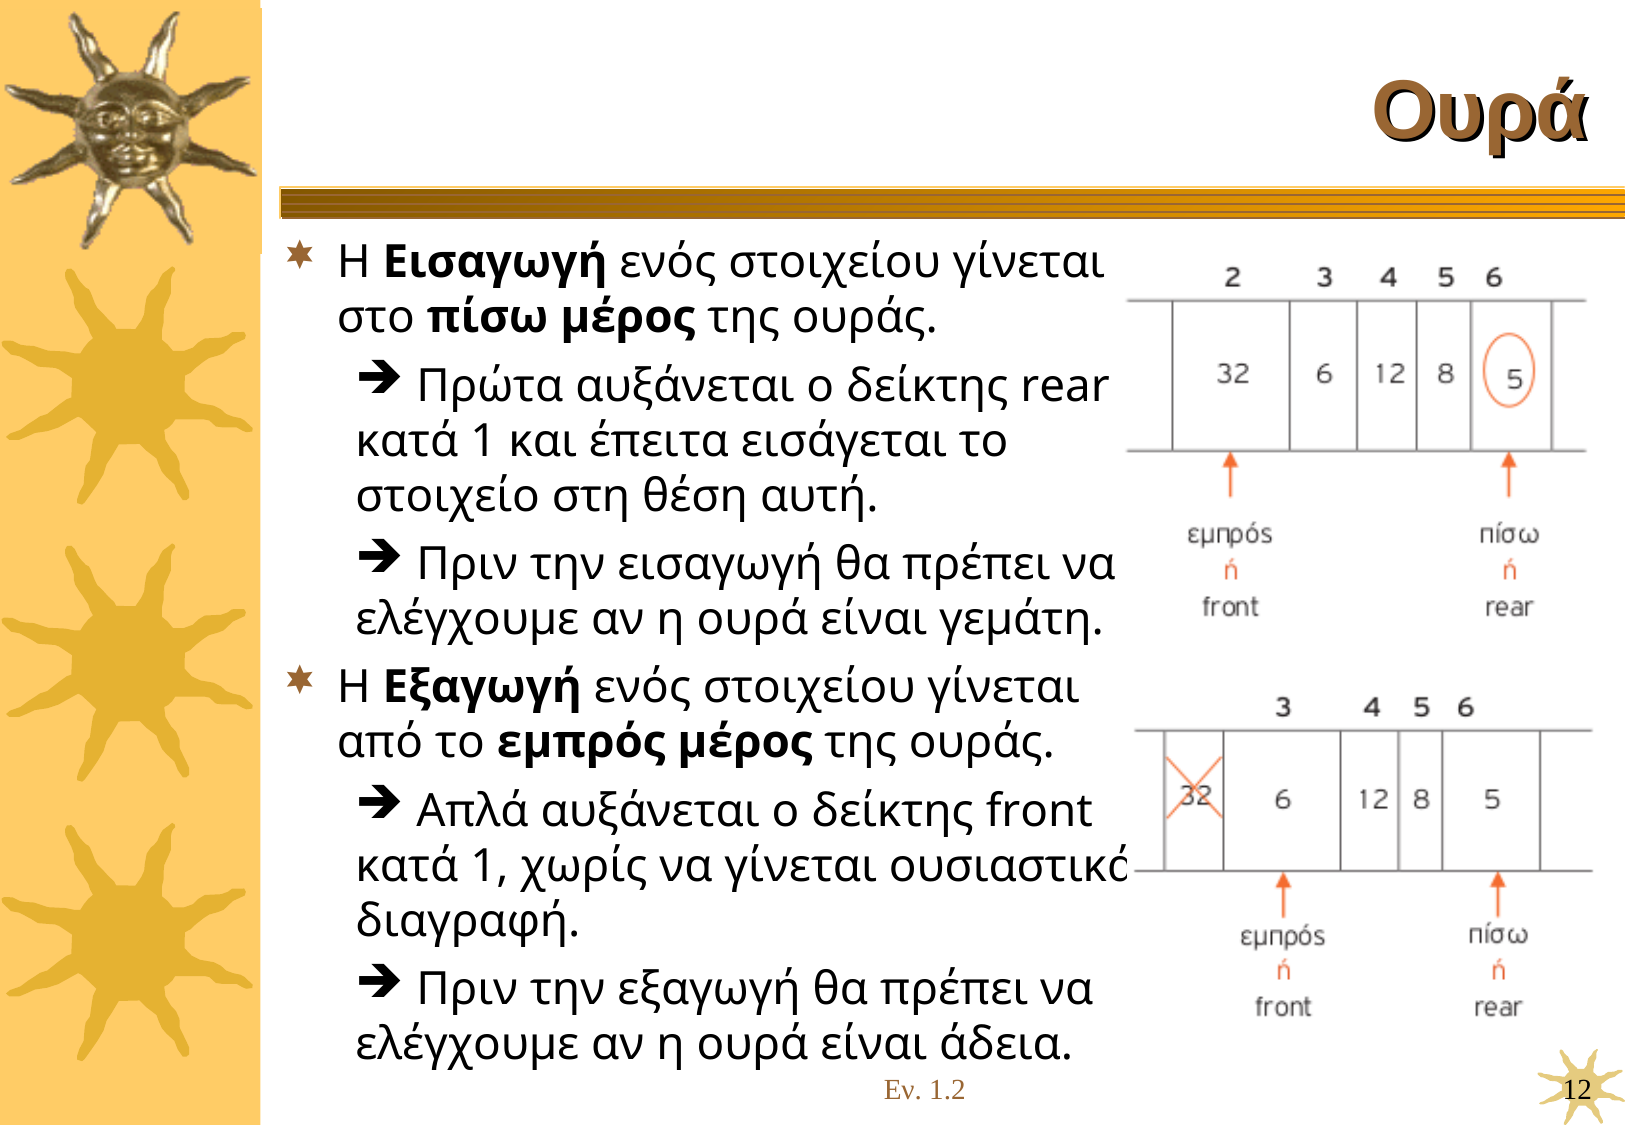

Ουρά
Η Εισαγωγή ενός στοιχείου γίνεται στο πίσω μέρος της ουράς.
 Πρώτα αυξάνεται ο δείκτης rear κατά 1 και έπειτα εισάγεται το στοιχείο στη θέση αυτή.
 Πριν την εισαγωγή θα πρέπει να ελέγχουμε αν η ουρά είναι γεμάτη.
Η Εξαγωγή ενός στοιχείου γίνεται από το εμπρός μέρος της ουράς.
 Απλά αυξάνεται ο δείκτης front κατά 1, χωρίς να γίνεται ουσιαστικά διαγραφή.
 Πριν την εξαγωγή θα πρέπει να ελέγχουμε αν η ουρά είναι άδεια.
Εν. 1.2
12